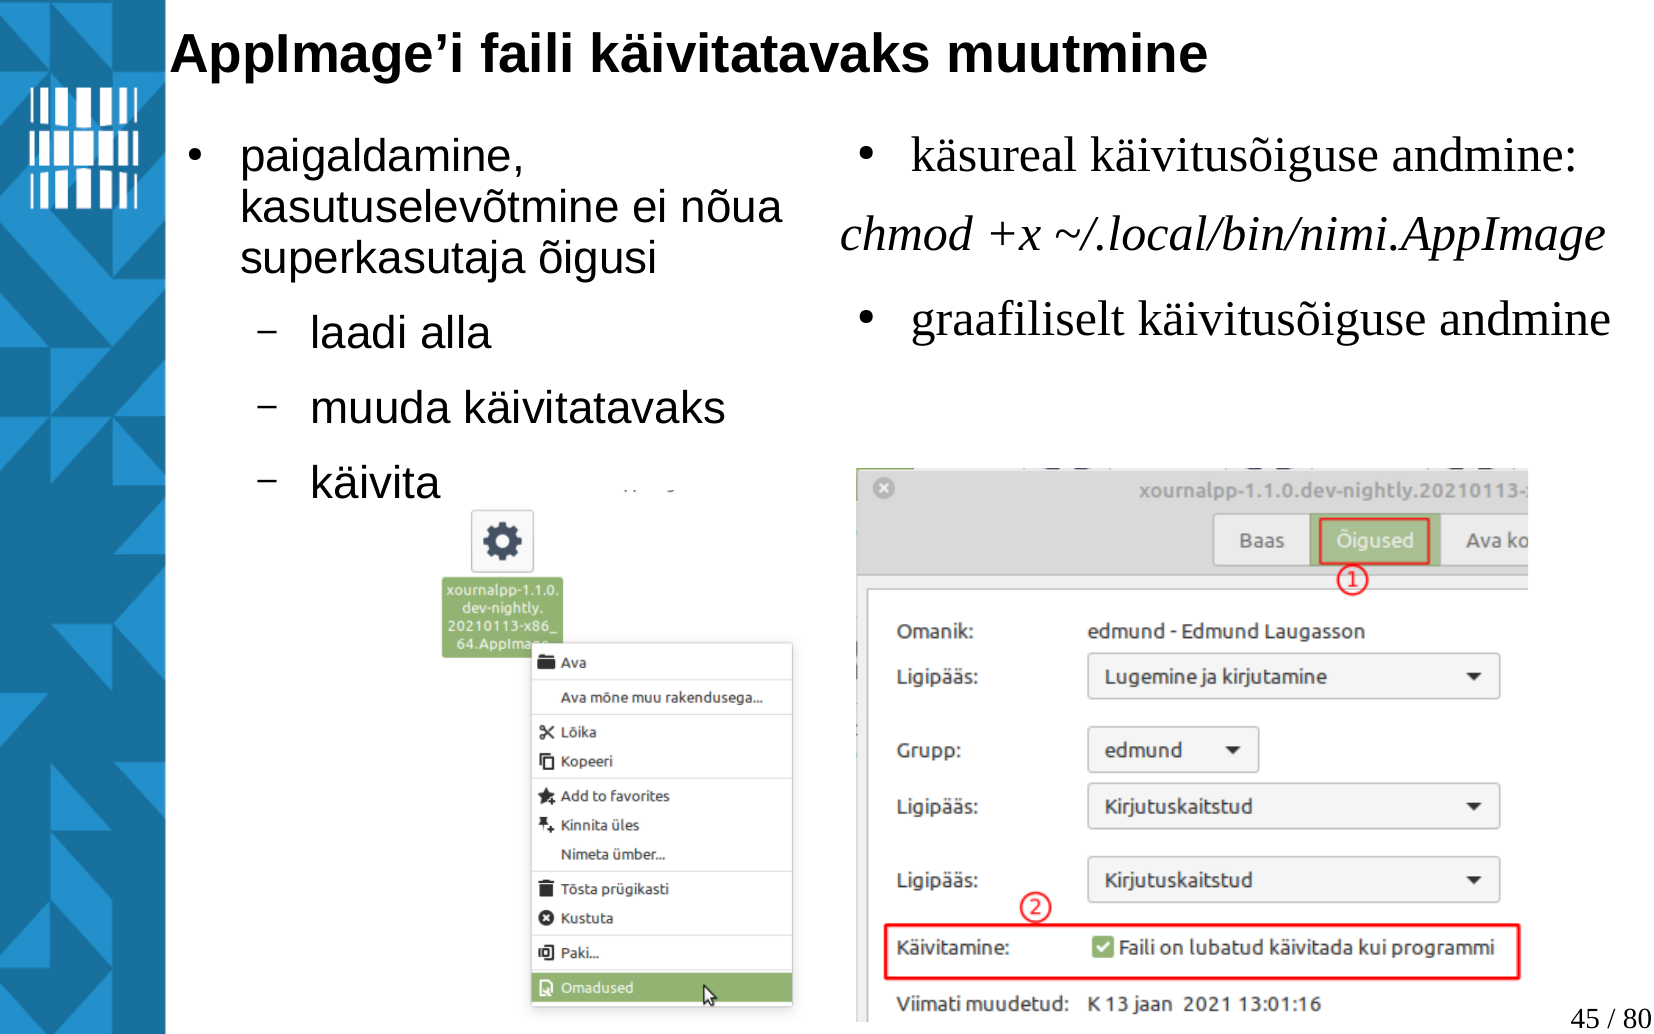

# AppImage’i faili käivitatavaks muutmine
käsureal käivitusõiguse andmine:
chmod +x ~/.local/bin/nimi.AppImage
graafiliselt käivitusõiguse andmine
paigaldamine, kasutuselevõtmine ei nõua superkasutaja õigusi
laadi alla
muuda käivitatavaks
käivita
45